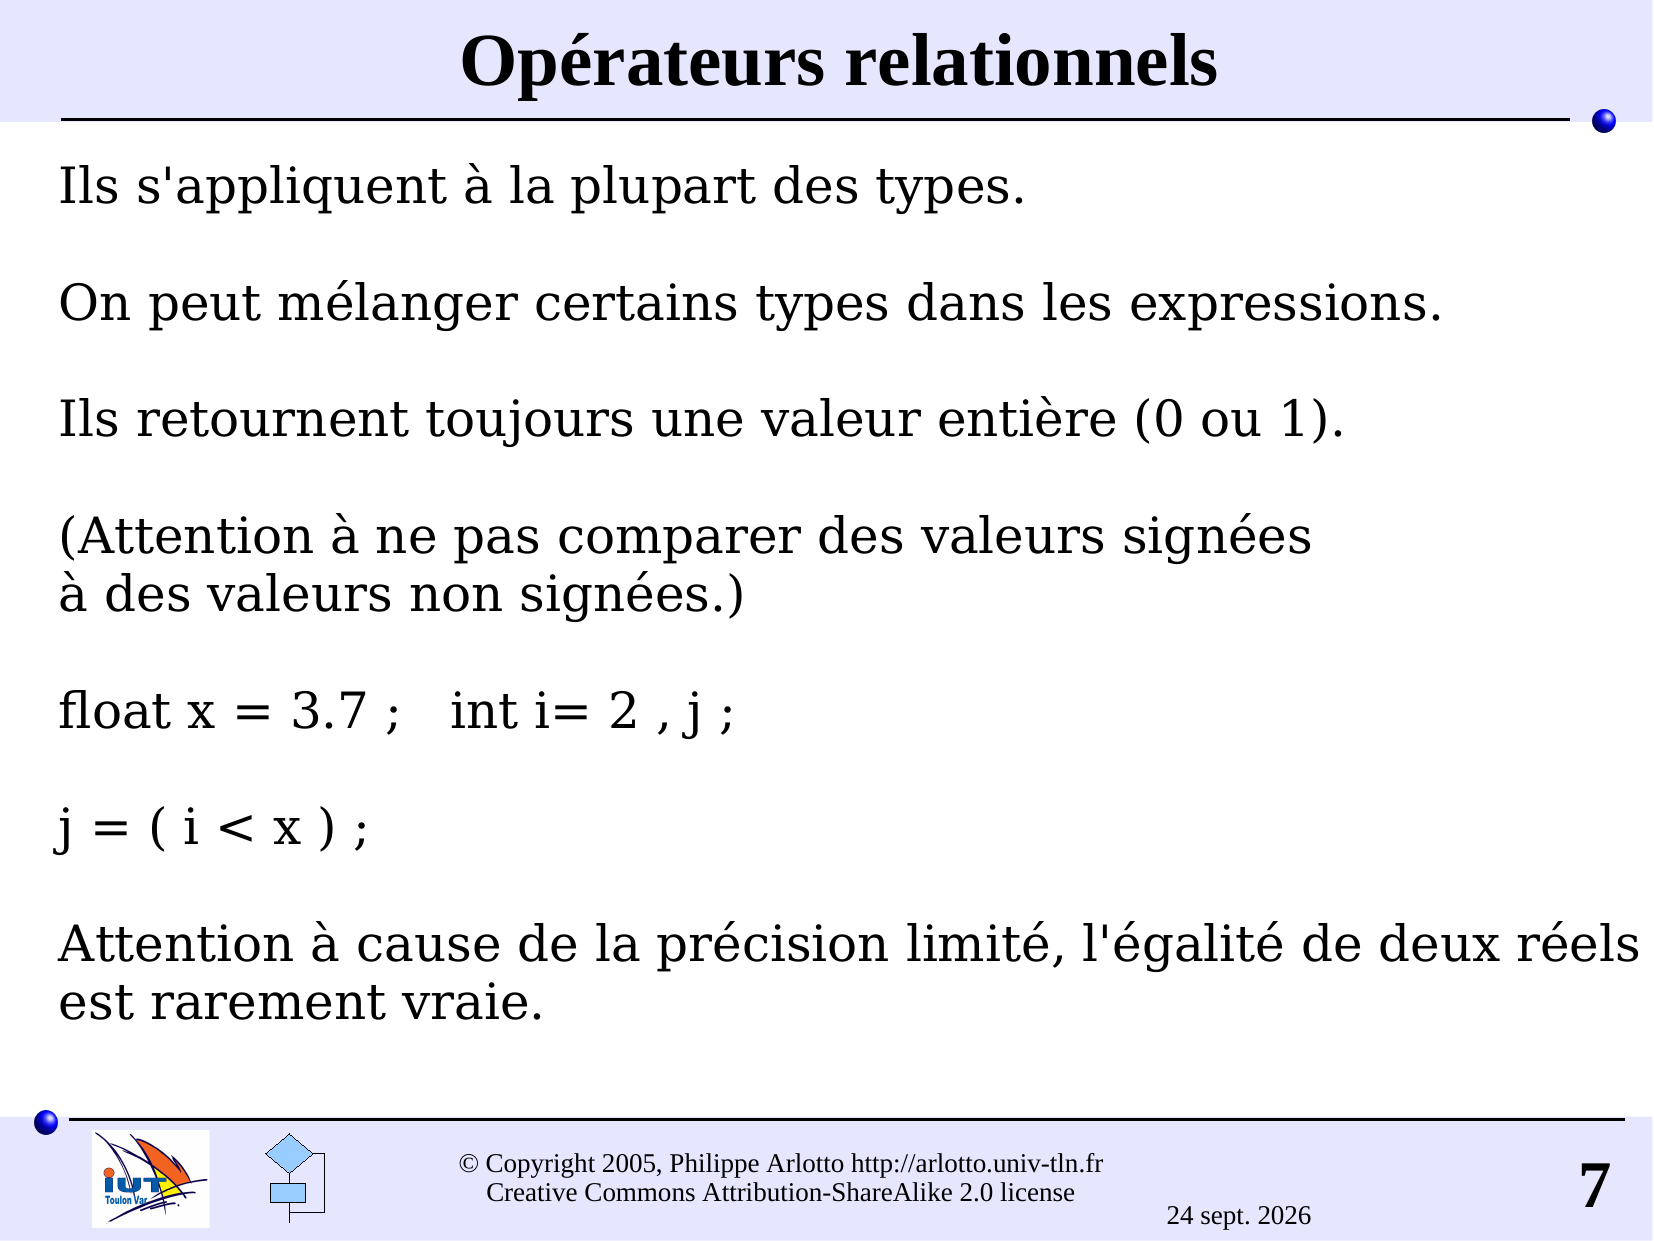

# Opérateurs relationnels
Ils s'appliquent à la plupart des types.
On peut mélanger certains types dans les expressions.
Ils retournent toujours une valeur entière (0 ou 1).
(Attention à ne pas comparer des valeurs signées
à des valeurs non signées.)
float x = 3.7 ; int i= 2 , j ;
j = ( i < x ) ;
Attention à cause de la précision limité, l'égalité de deux réels
est rarement vraie.